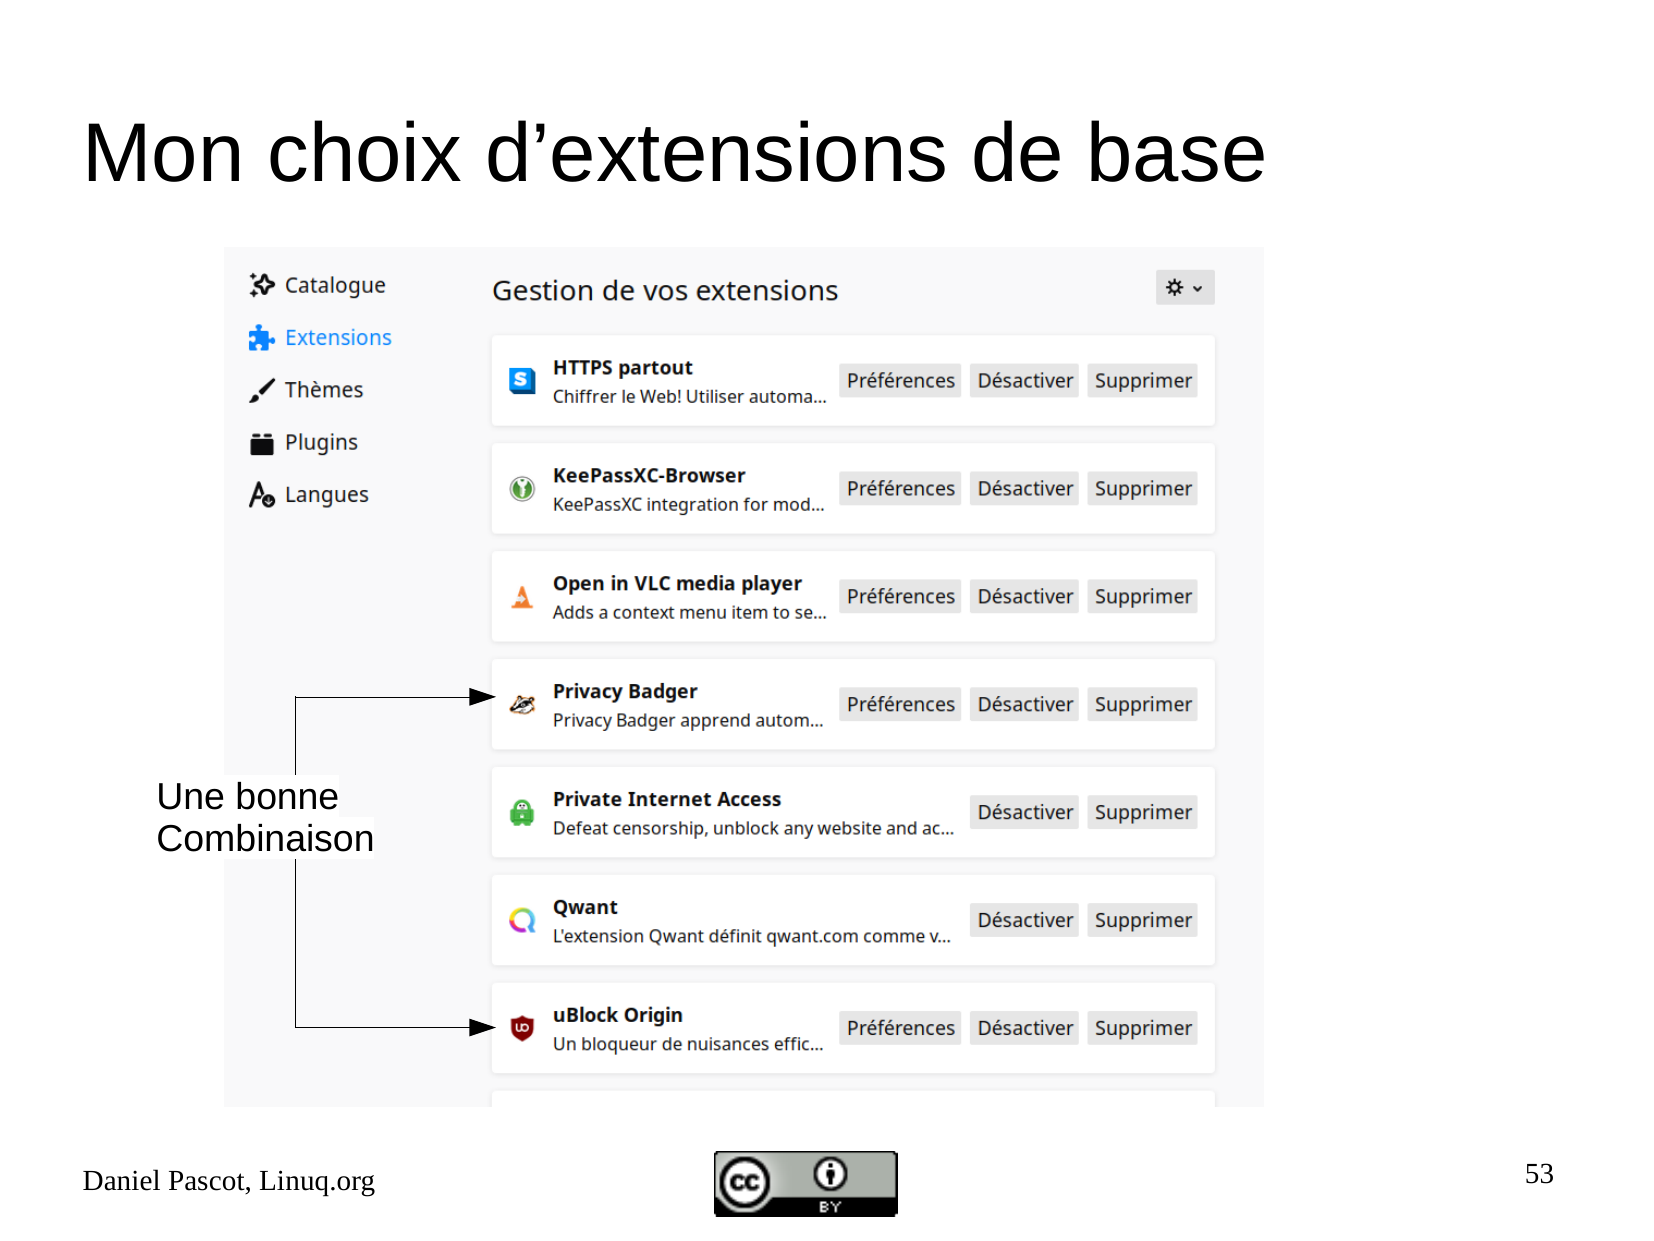

# Mon choix d’extensions de base
Une bonne
Combinaison
53
15-08- 2018